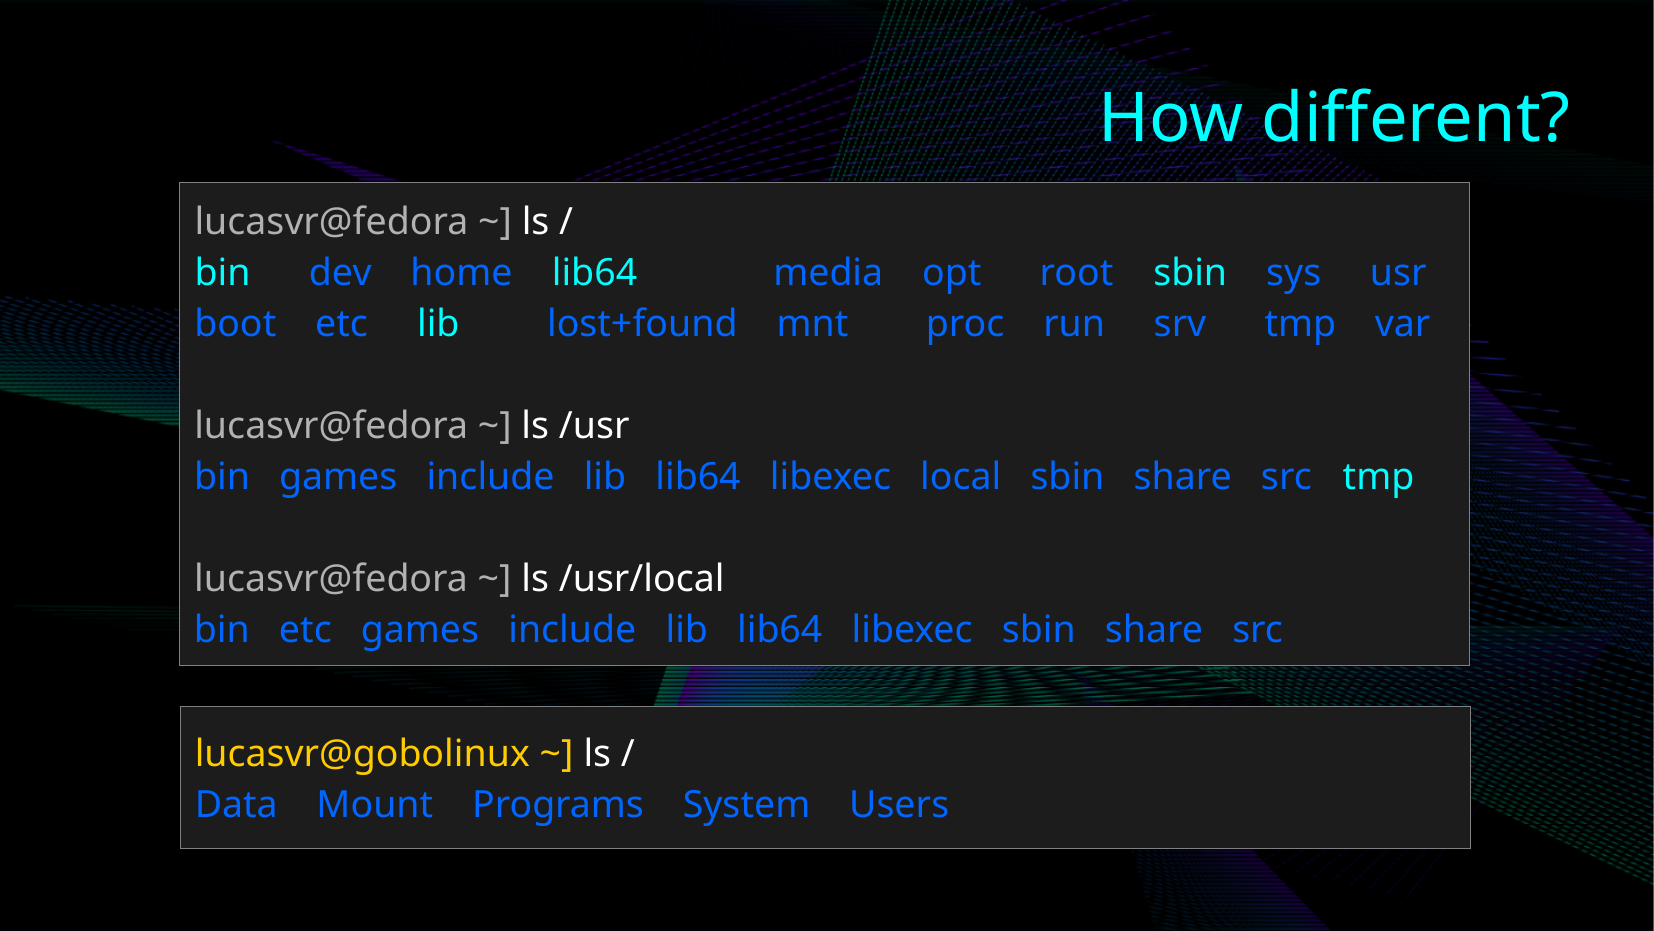

# How different?
lucasvr@fedora ~] ls /
bin dev home lib64 media opt root sbin sys usr
boot etc lib lost+found mnt proc run srv tmp var
lucasvr@fedora ~] ls /usr
bin games include lib lib64 libexec local sbin share src tmp
lucasvr@fedora ~] ls /usr/local
bin etc games include lib lib64 libexec sbin share src
lucasvr@gobolinux ~] ls /
Data Mount Programs System Users